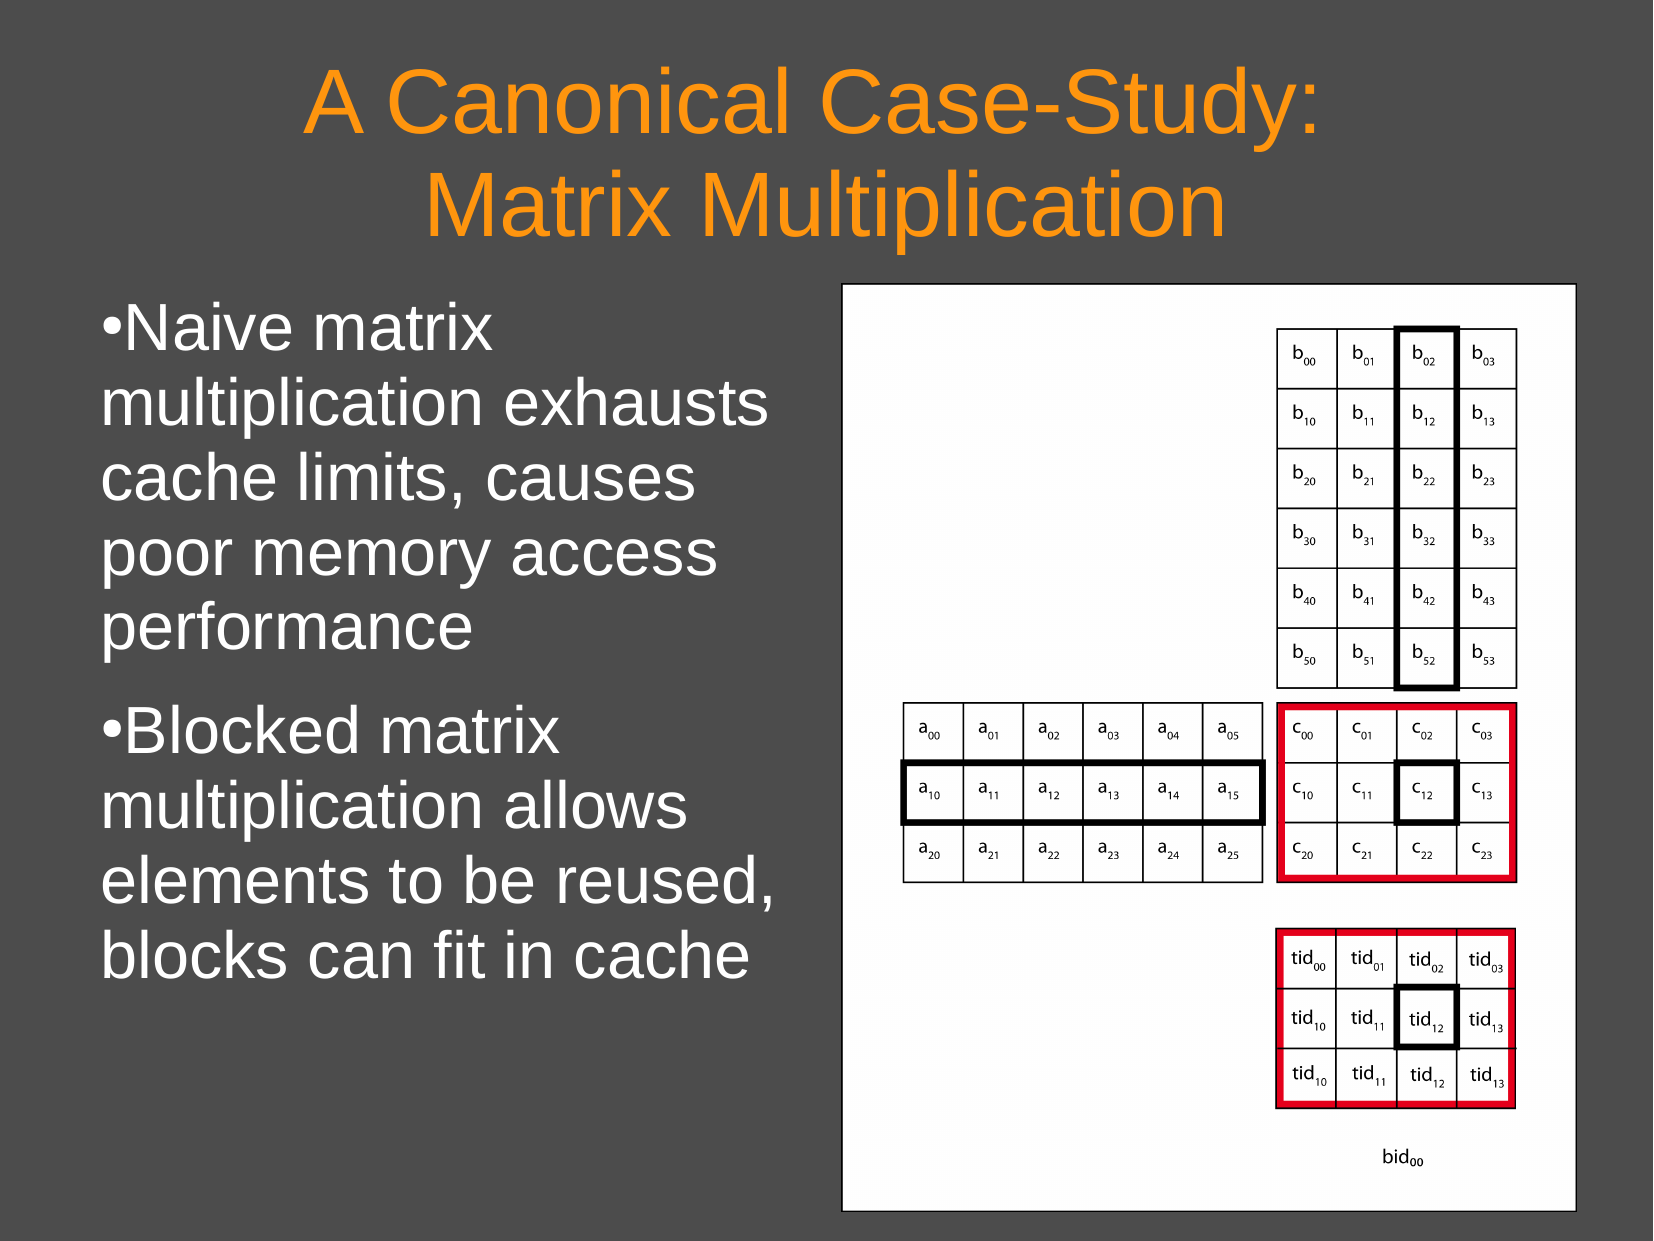

# A Canonical Case-Study: Matrix Multiplication
Naive matrix multiplication exhausts cache limits, causes poor memory access performance
Blocked matrix multiplication allows elements to be reused, blocks can fit in cache